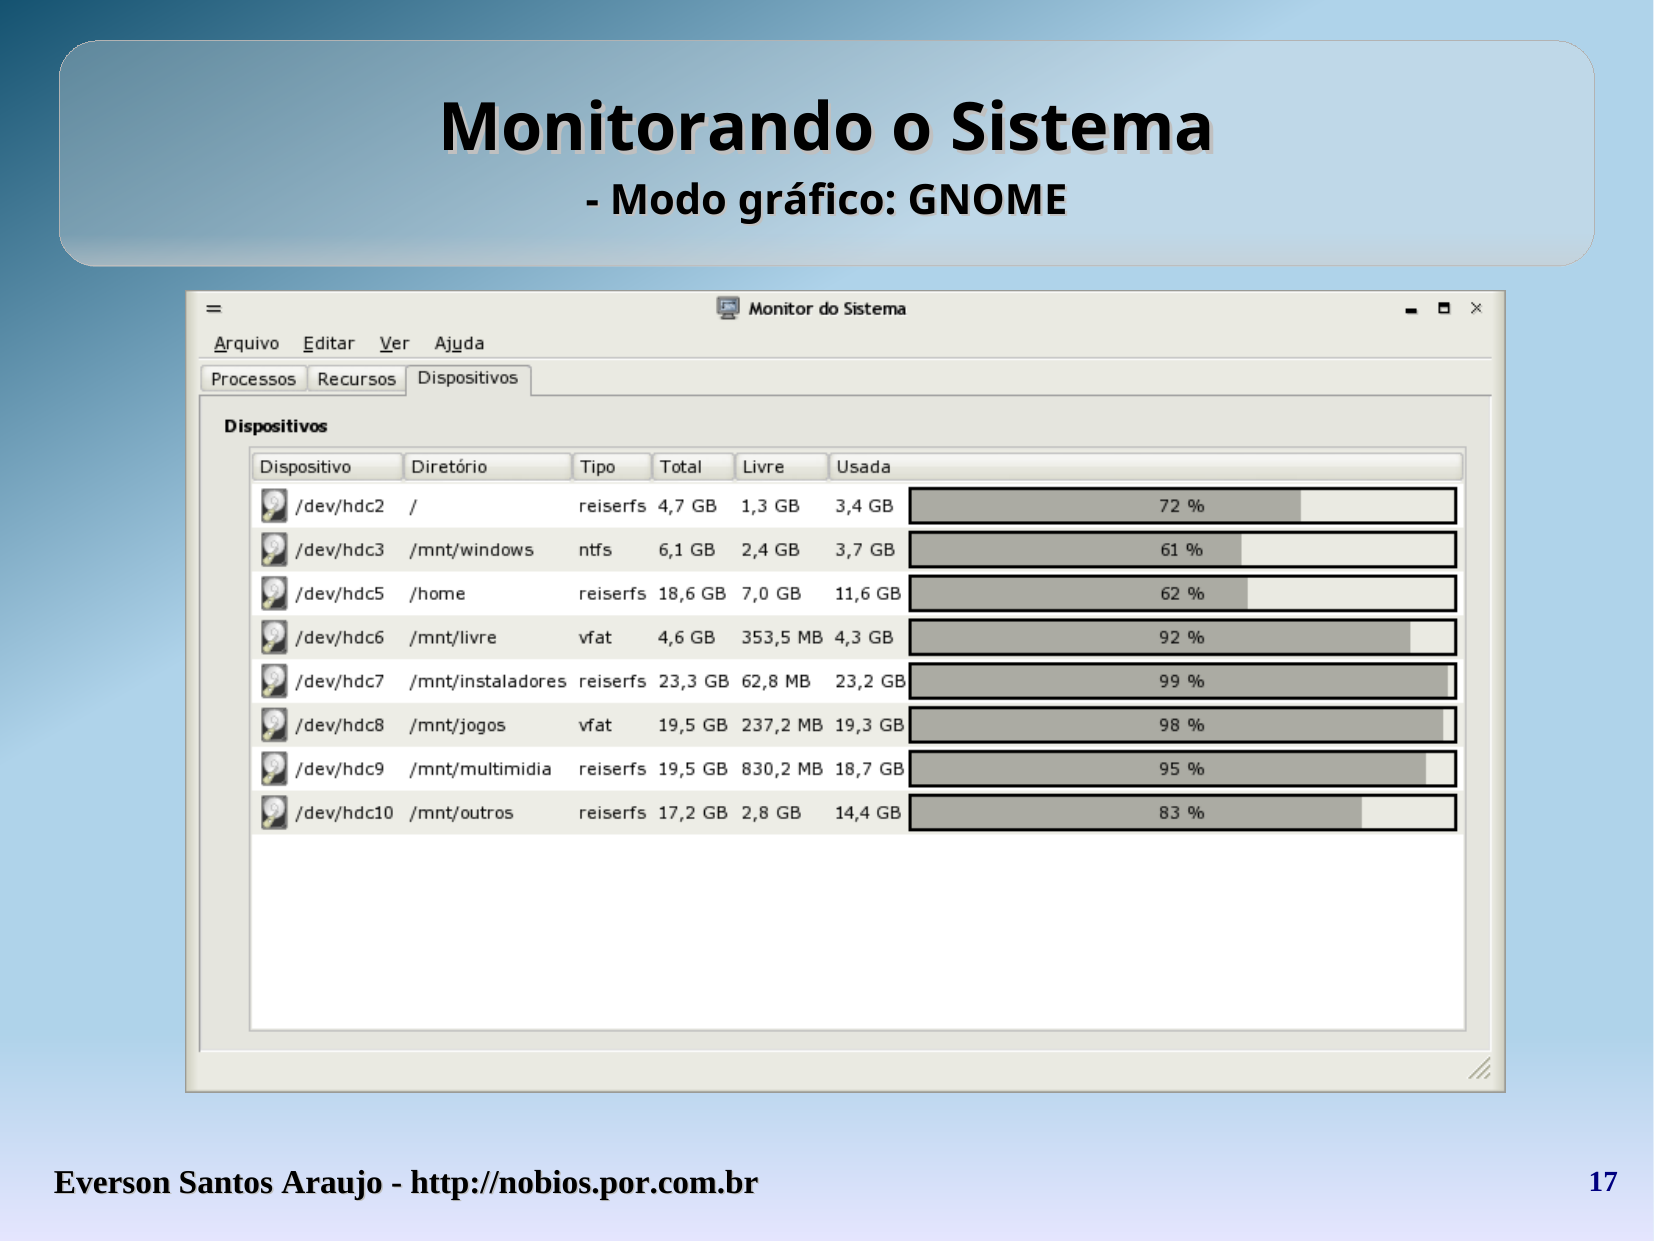

# Monitorando o Sistema - Modo gráfico: GNOME
Everson Santos Araujo - http://nobios.por.com.br
17